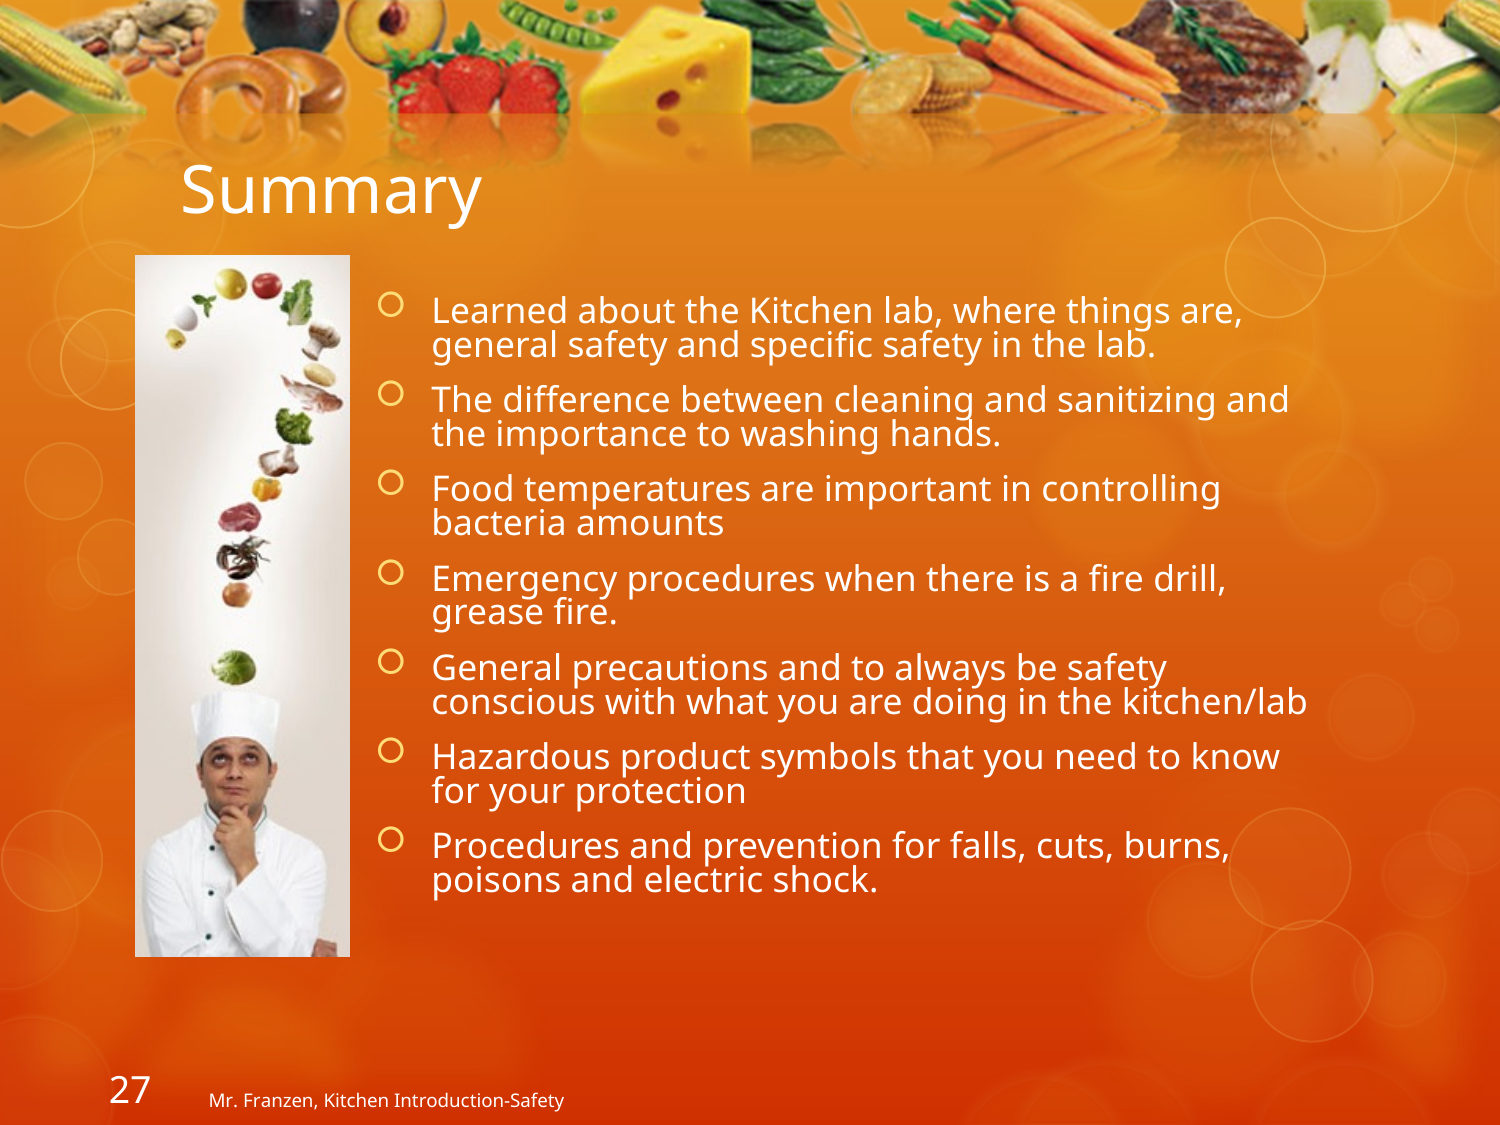

# Summary
Learned about the Kitchen lab, where things are, general safety and specific safety in the lab.
The difference between cleaning and sanitizing and the importance to washing hands.
Food temperatures are important in controlling bacteria amounts
Emergency procedures when there is a fire drill, grease fire.
General precautions and to always be safety conscious with what you are doing in the kitchen/lab
Hazardous product symbols that you need to know for your protection
Procedures and prevention for falls, cuts, burns, poisons and electric shock.
Mr. Franzen, Kitchen Introduction-Safety